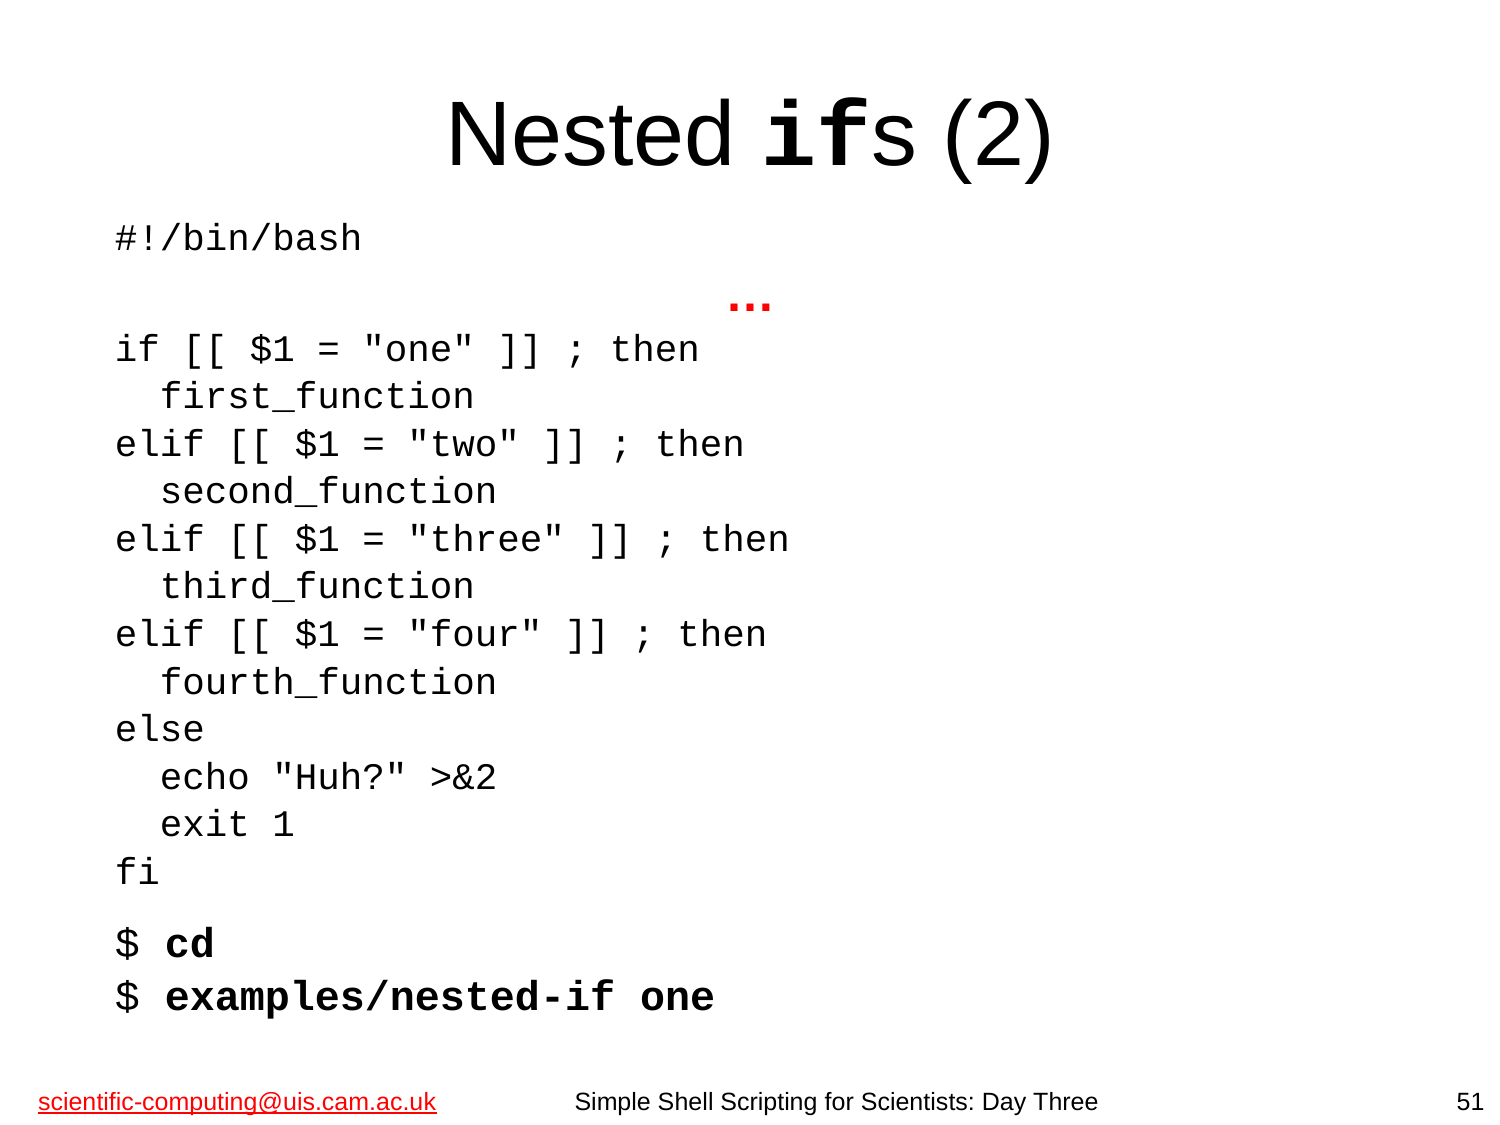

# Nested ifs (2)
#!/bin/bash
…
if [[ $1 = "one" ]] ; then
 first_function
elif [[ $1 = "two" ]] ; then
 second_function
elif [[ $1 = "three" ]] ; then
 third_function
elif [[ $1 = "four" ]] ; then
 fourth_function
else
 echo "Huh?" >&2
 exit 1
fi
$ cd
$ examples/nested-if one
escience-support@ucs.cam.ac.uk	Simple Shell Scripting for Scientists: Day Three
51